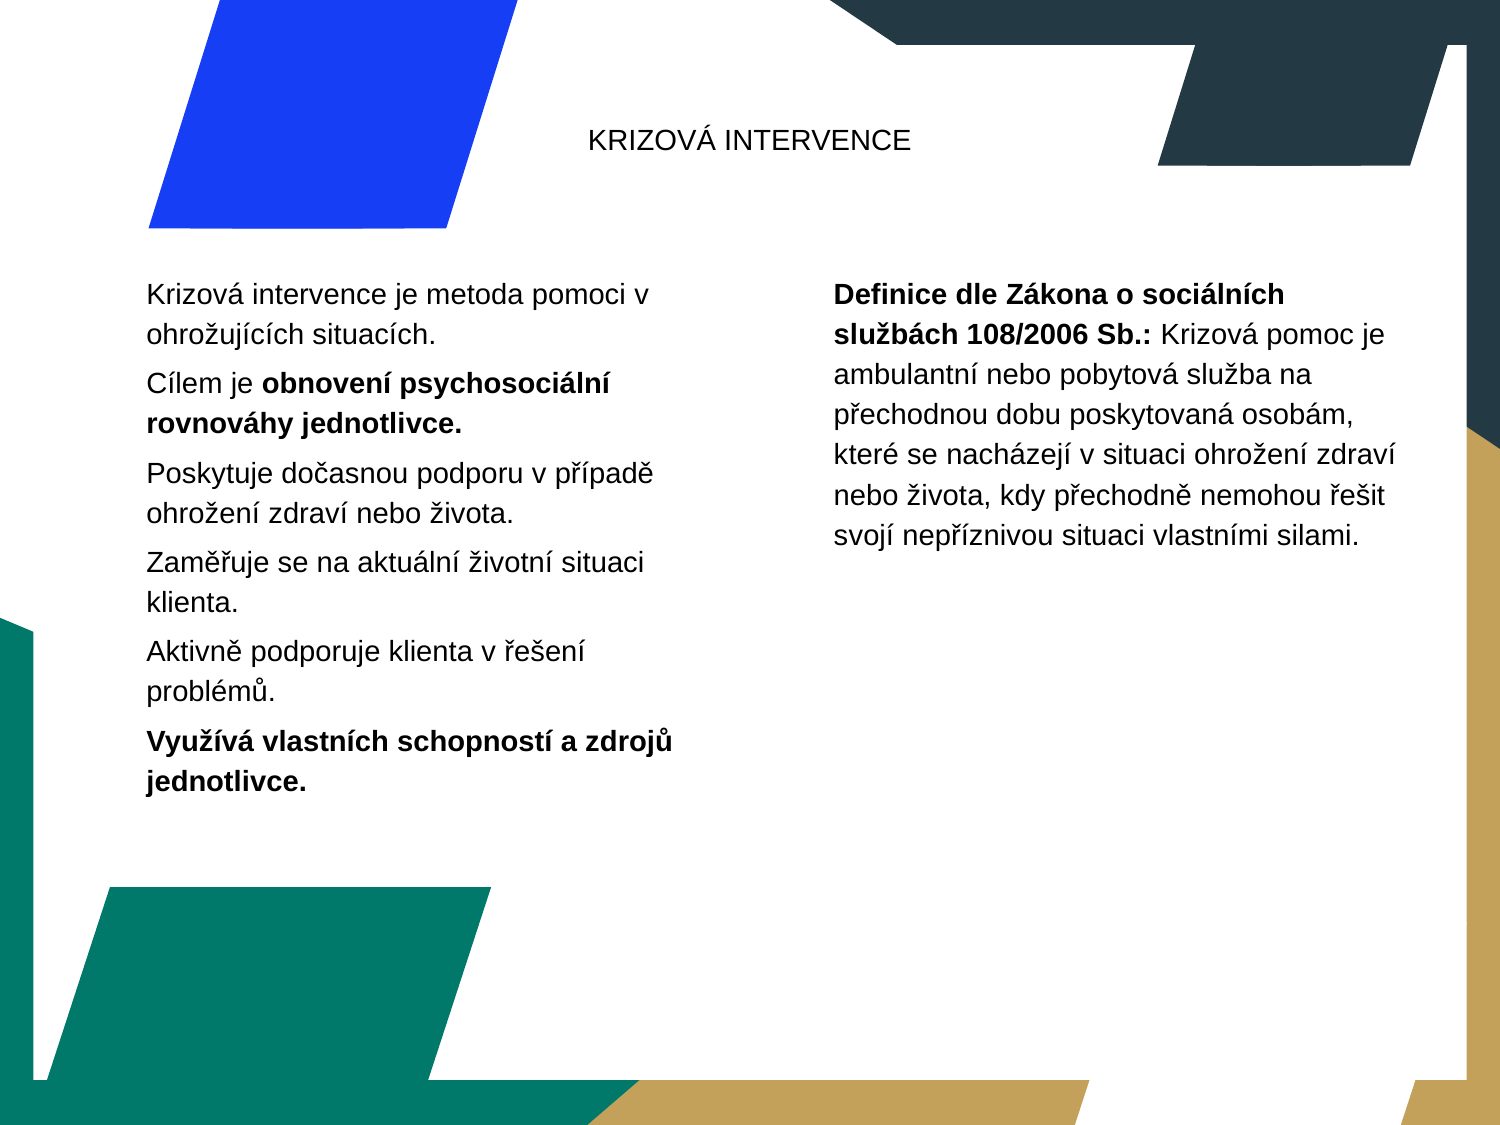

# KRIZOVÁ INTERVENCE
Krizová intervence je metoda pomoci v ohrožujících situacích.
Cílem je obnovení psychosociální rovnováhy jednotlivce.
Poskytuje dočasnou podporu v případě ohrožení zdraví nebo života.
Zaměřuje se na aktuální životní situaci klienta.
Aktivně podporuje klienta v řešení problémů.
Využívá vlastních schopností a zdrojů jednotlivce.
Definice dle Zákona o sociálních službách 108/2006 Sb.: Krizová pomoc je ambulantní nebo pobytová služba na přechodnou dobu poskytovaná osobám, které se nacházejí v situaci ohrožení zdraví nebo života, kdy přechodně nemohou řešit svojí nepříznivou situaci vlastními silami.